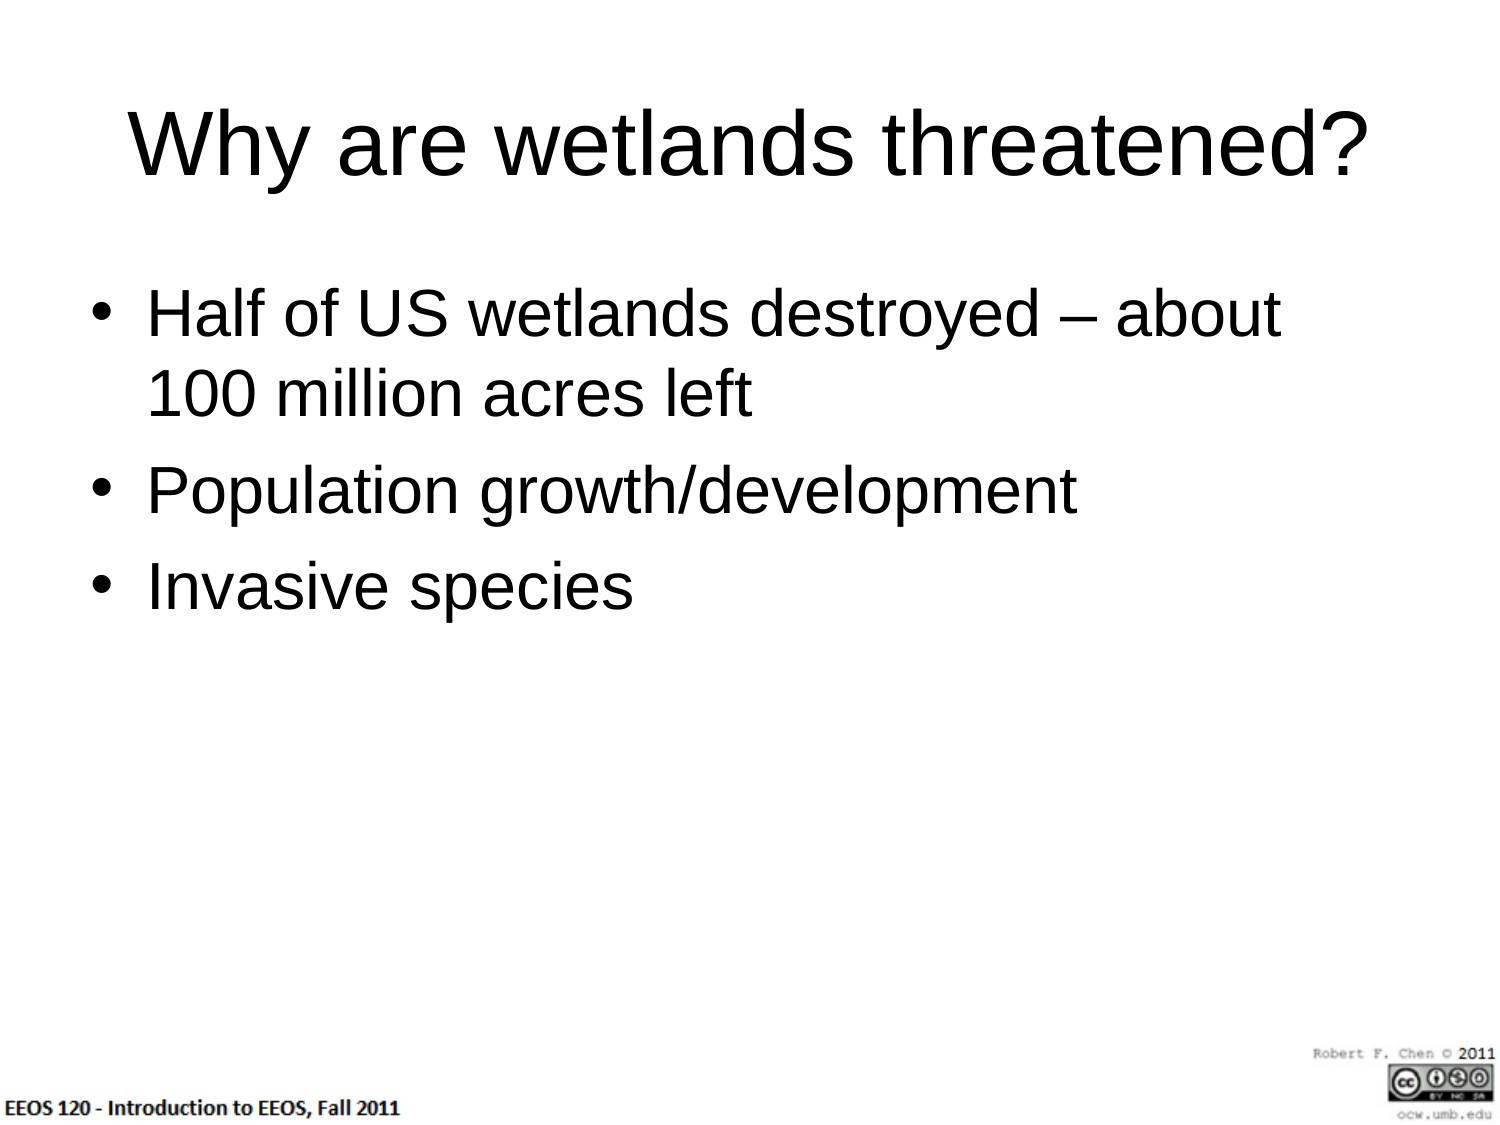

# Why are wetlands threatened?
Half of US wetlands destroyed – about 100 million acres left
Population growth/development
Invasive species